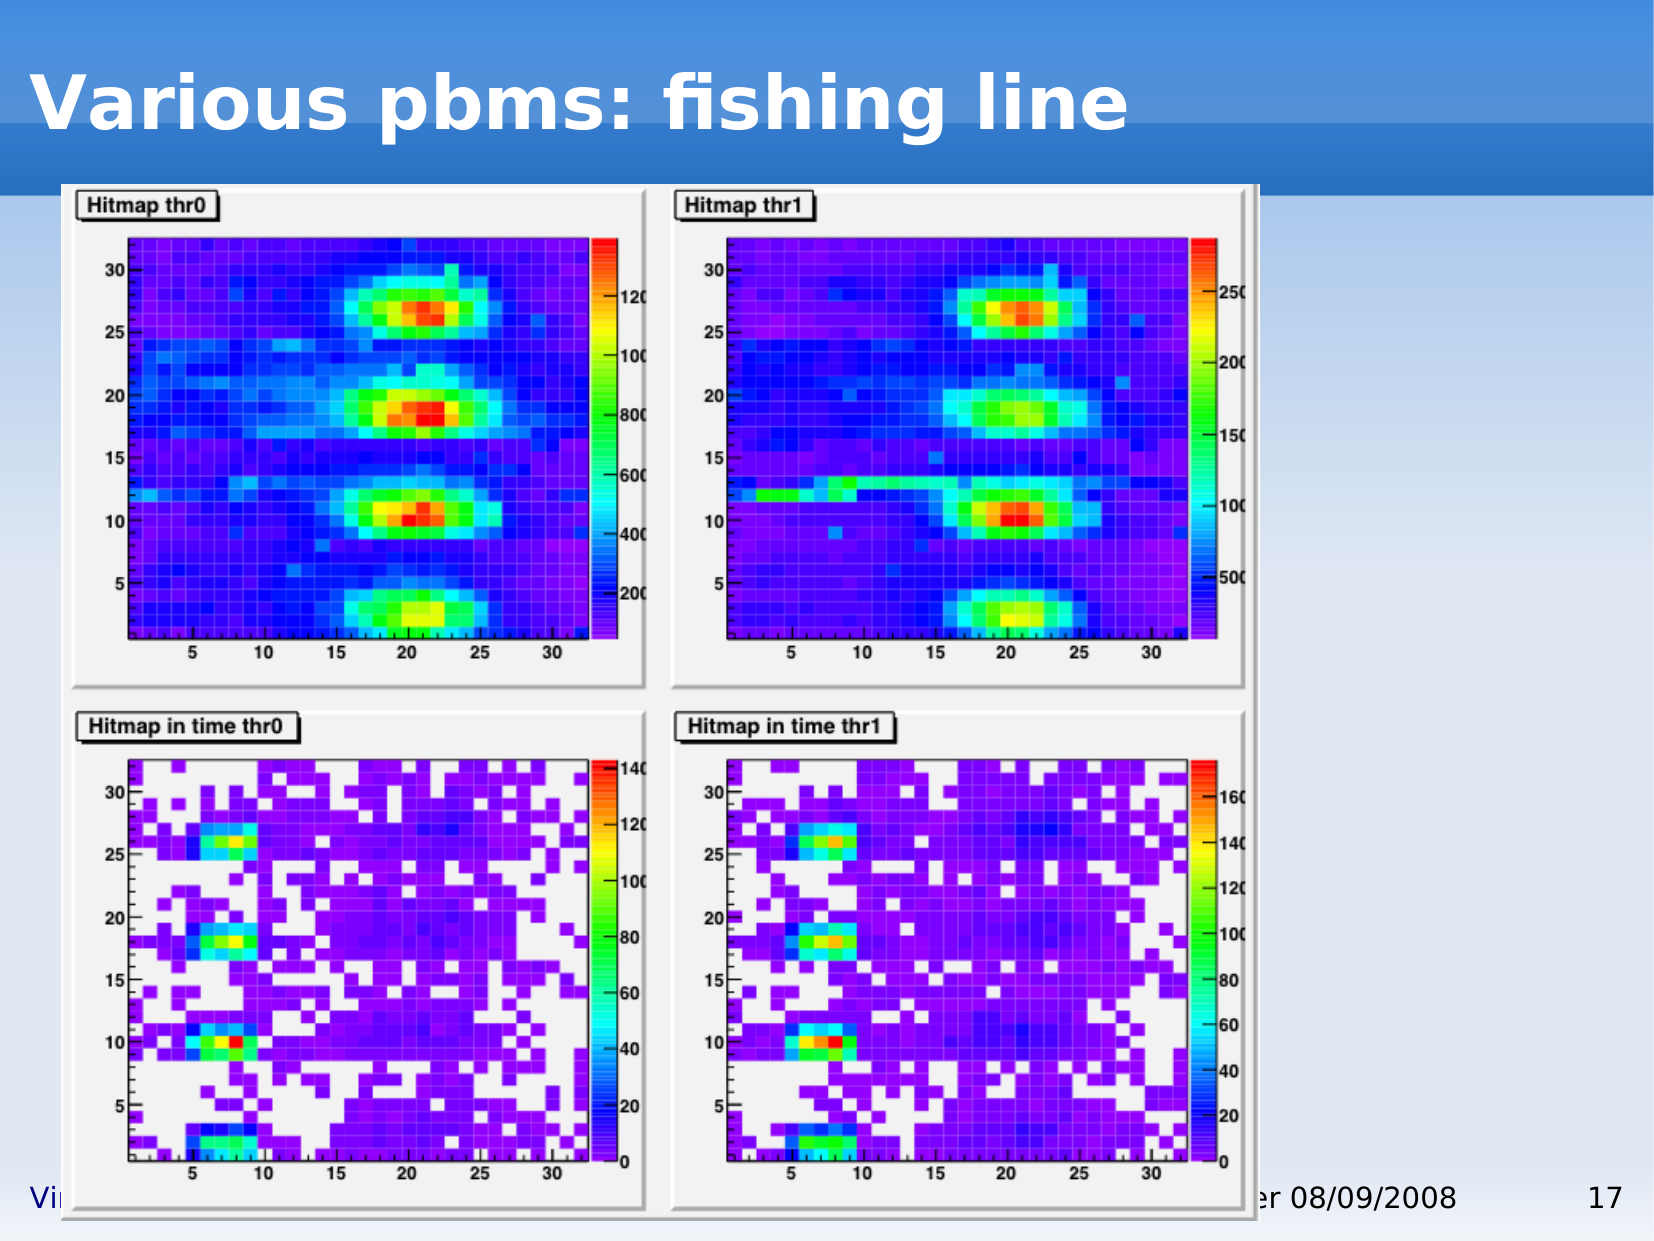

# Various pbms: fishing line
eDHCAL TB pre-results— Calice Week, U. of Manchester 08/09/2008
17